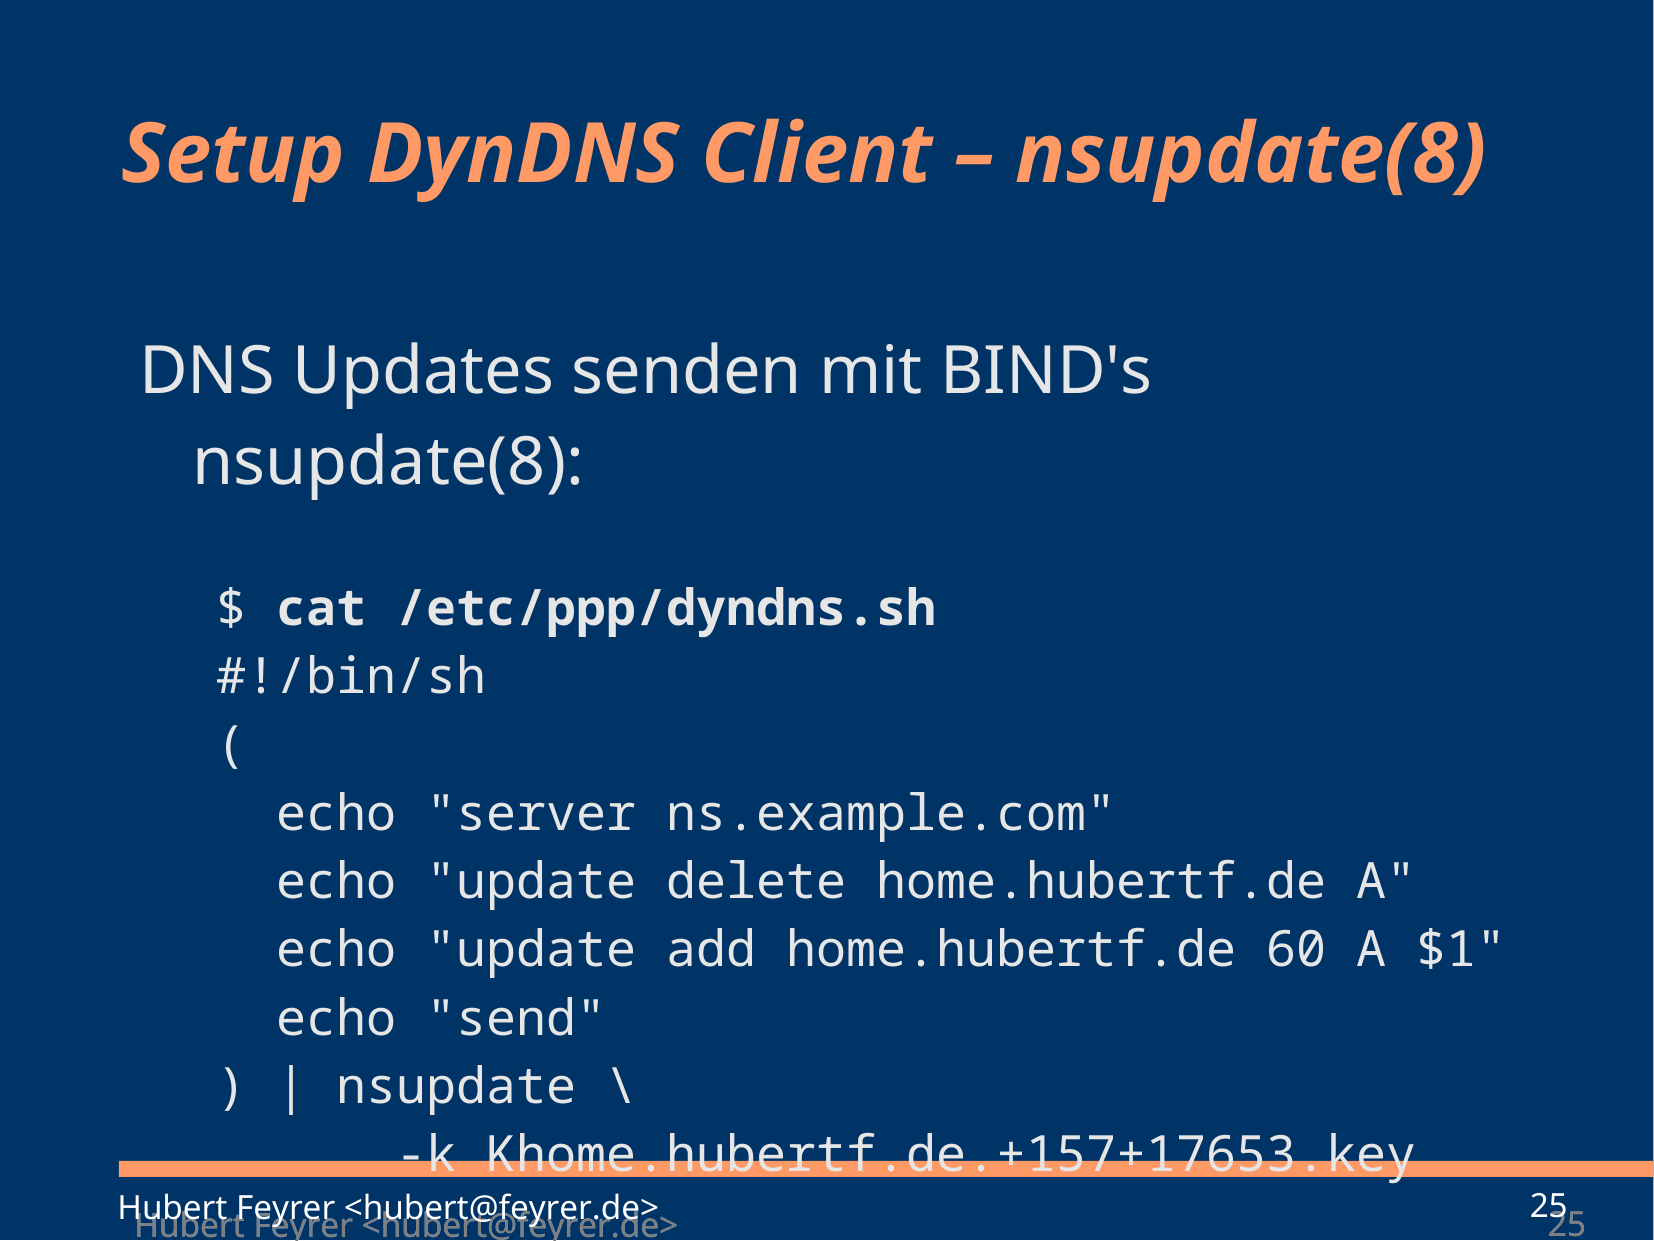

# Setup DynDNS Client – nsupdate(8)
DNS Updates senden mit BIND's nsupdate(8):
$ cat /etc/ppp/dyndns.sh
#!/bin/sh
(
 echo "server ns.example.com"
 echo "update delete home.hubertf.de A"
 echo "update add home.hubertf.de 60 A $1"
 echo "send"
) | nsupdate \
 -k Khome.hubertf.de.+157+17653.key